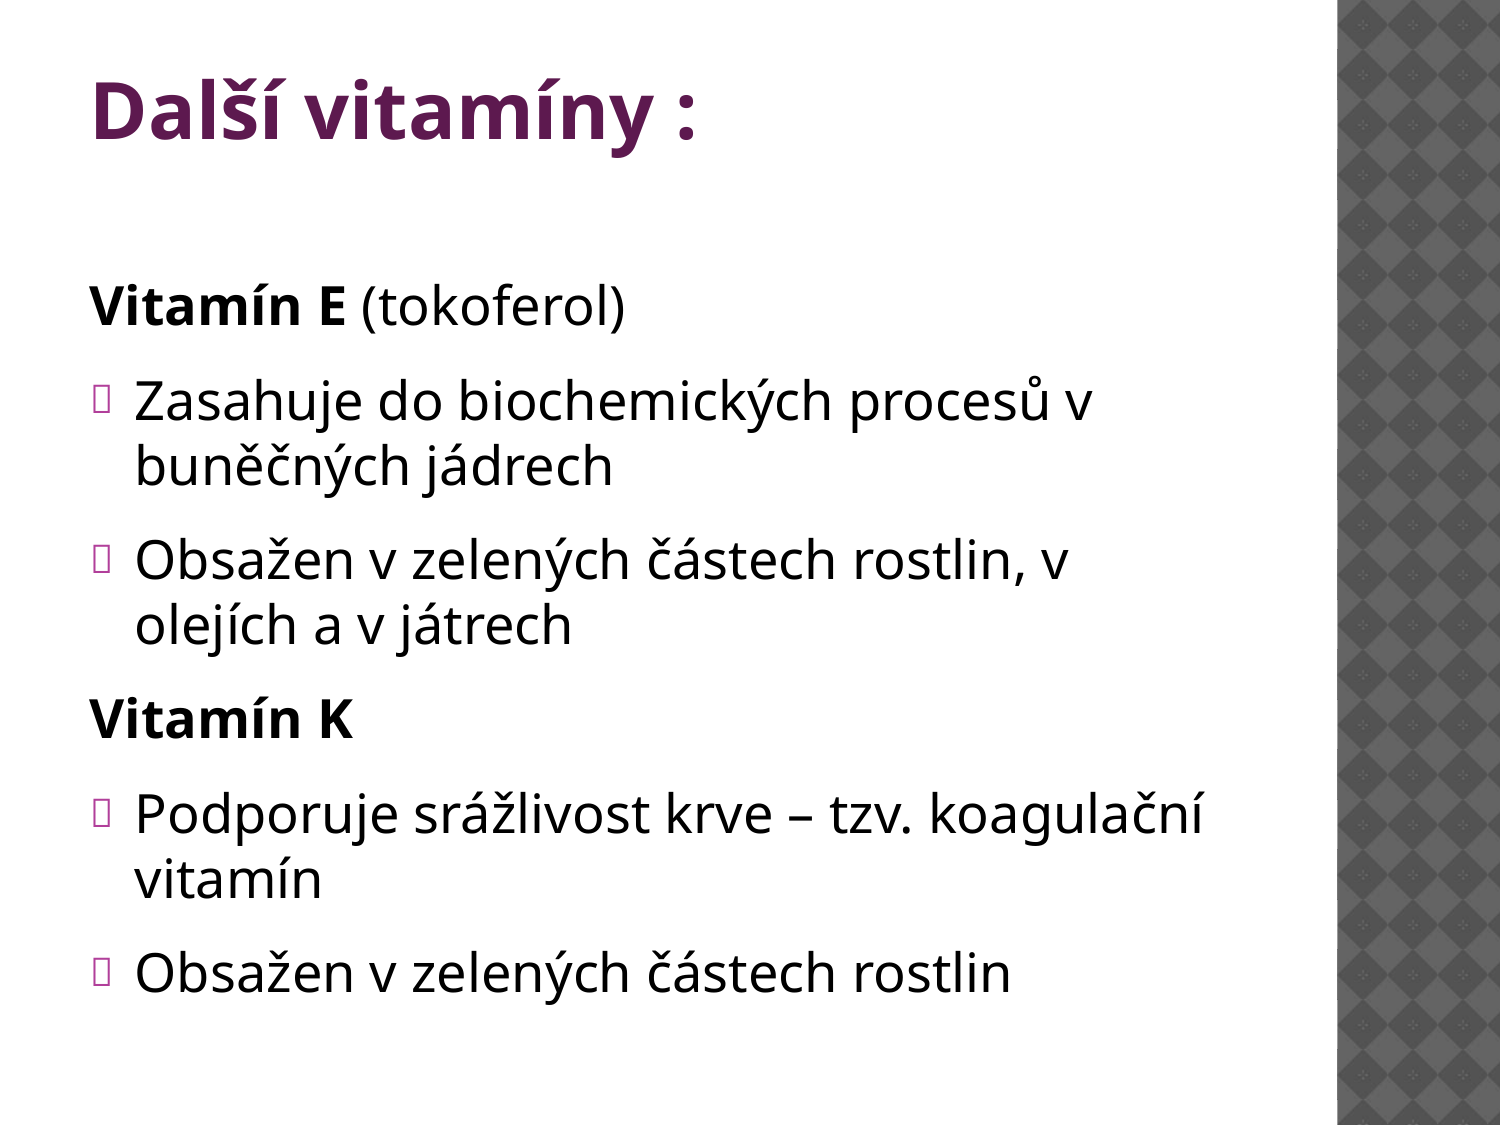

# Další vitamíny :
Vitamín E (tokoferol)
Zasahuje do biochemických procesů v buněčných jádrech
Obsažen v zelených částech rostlin, v olejích a v játrech
Vitamín K
Podporuje srážlivost krve – tzv. koagulační vitamín
Obsažen v zelených částech rostlin